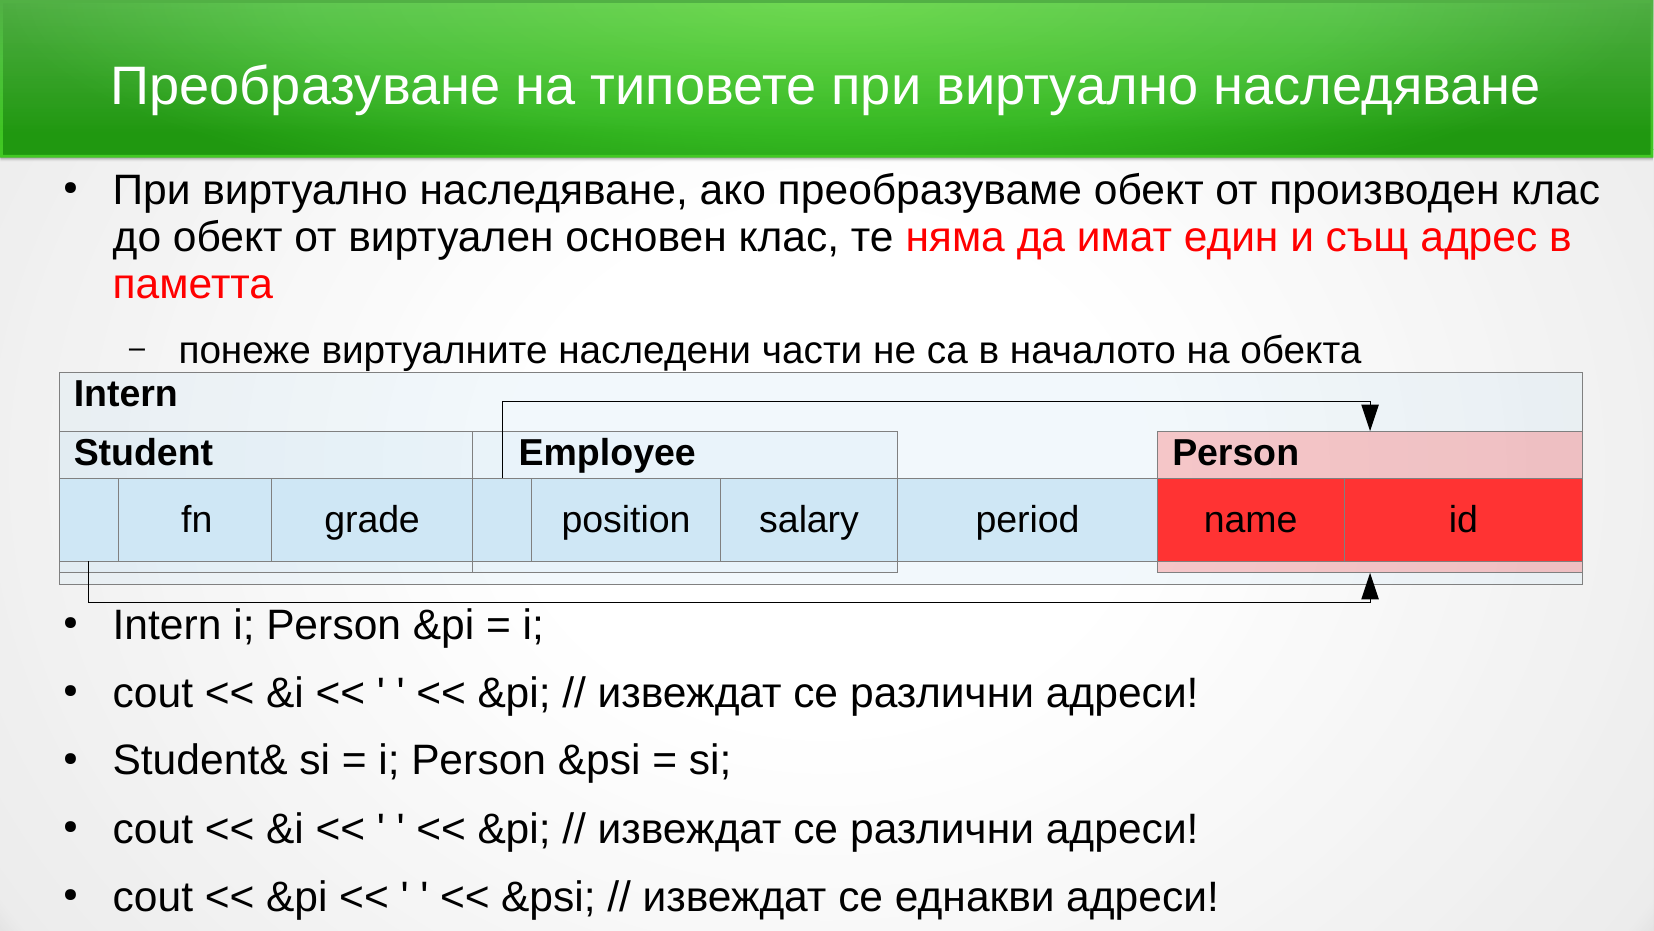

# Преобразуване на типовете при виртуално наследяване
При виртуално наследяване, ако преобразуваме обект от производен клас до обект от виртуален основен клас, те няма да имат един и същ адрес в паметта
понеже виртуалните наследени части не са в началото на обекта
Intern i; Person &pi = i;
cout << &i << ' ' << &pi; // извеждат се различни адреси!
Student& si = i; Person &psi = si;
cout << &i << ' ' << &pi; // извеждат се различни адреси!
cout << &pi << ' ' << &psi; // извеждат се еднакви адреси!
Intern
Student
 Employee
Person
fn
grade
position
salary
period
name
id